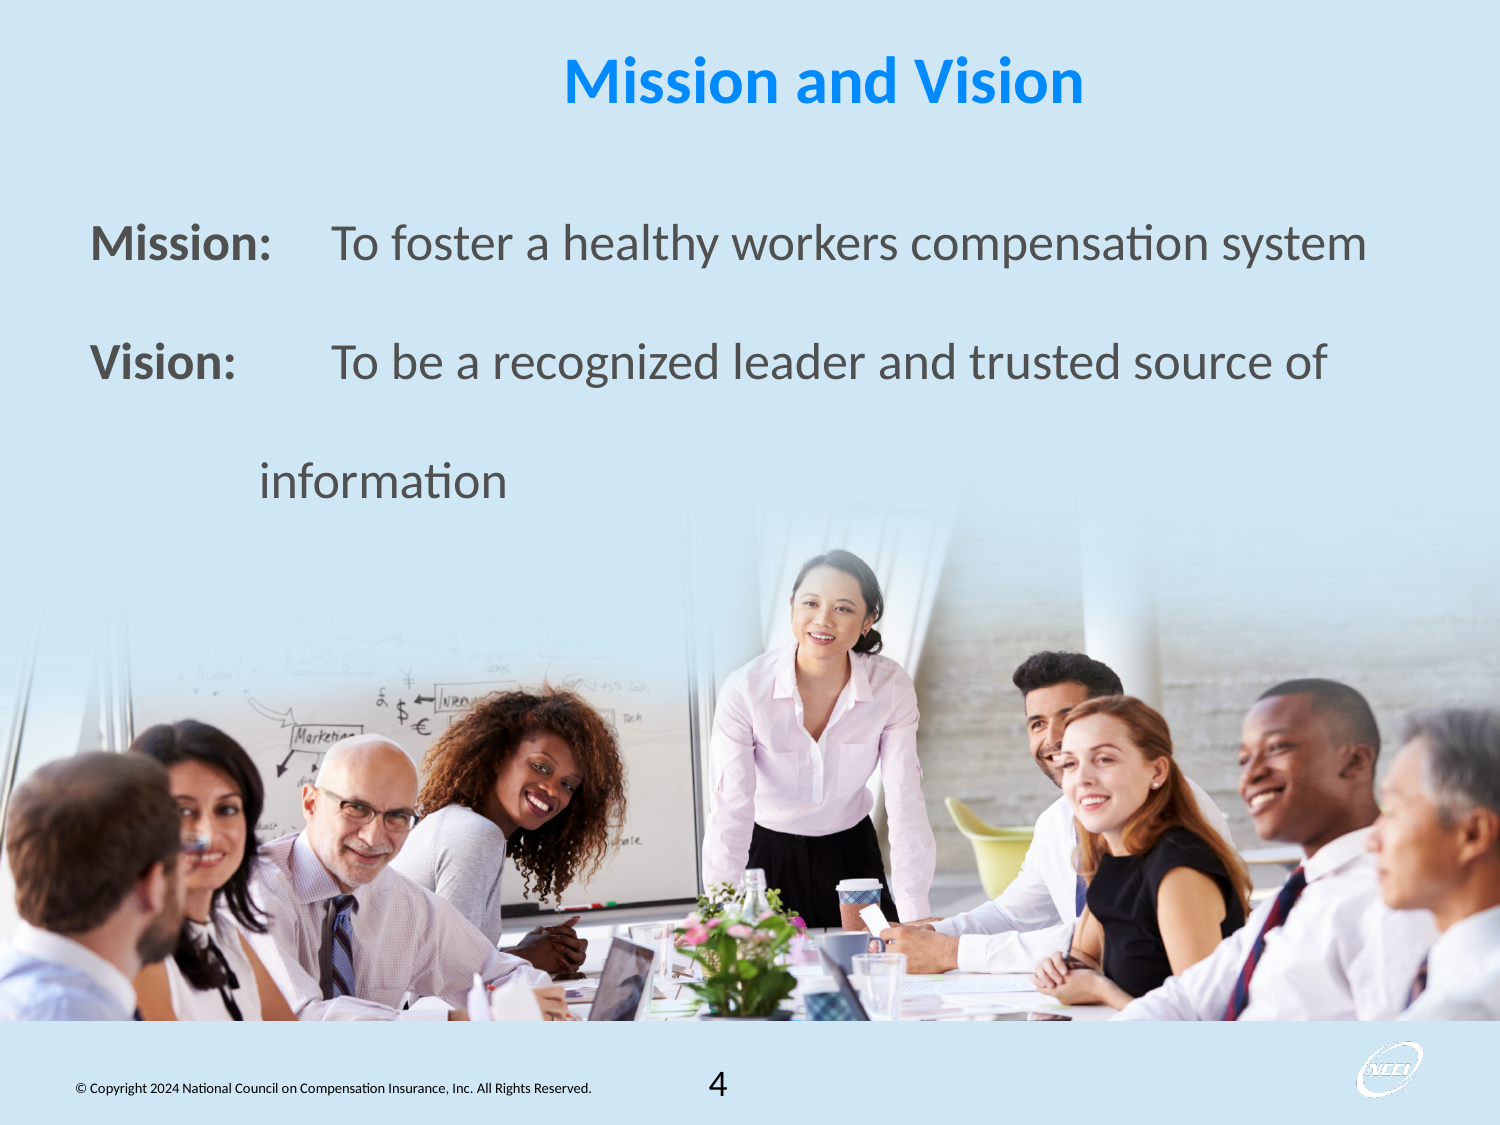

# Mission and Vision
Mission: To foster a healthy workers compensation system
Vision: To be a recognized leader and trusted source of
	 information